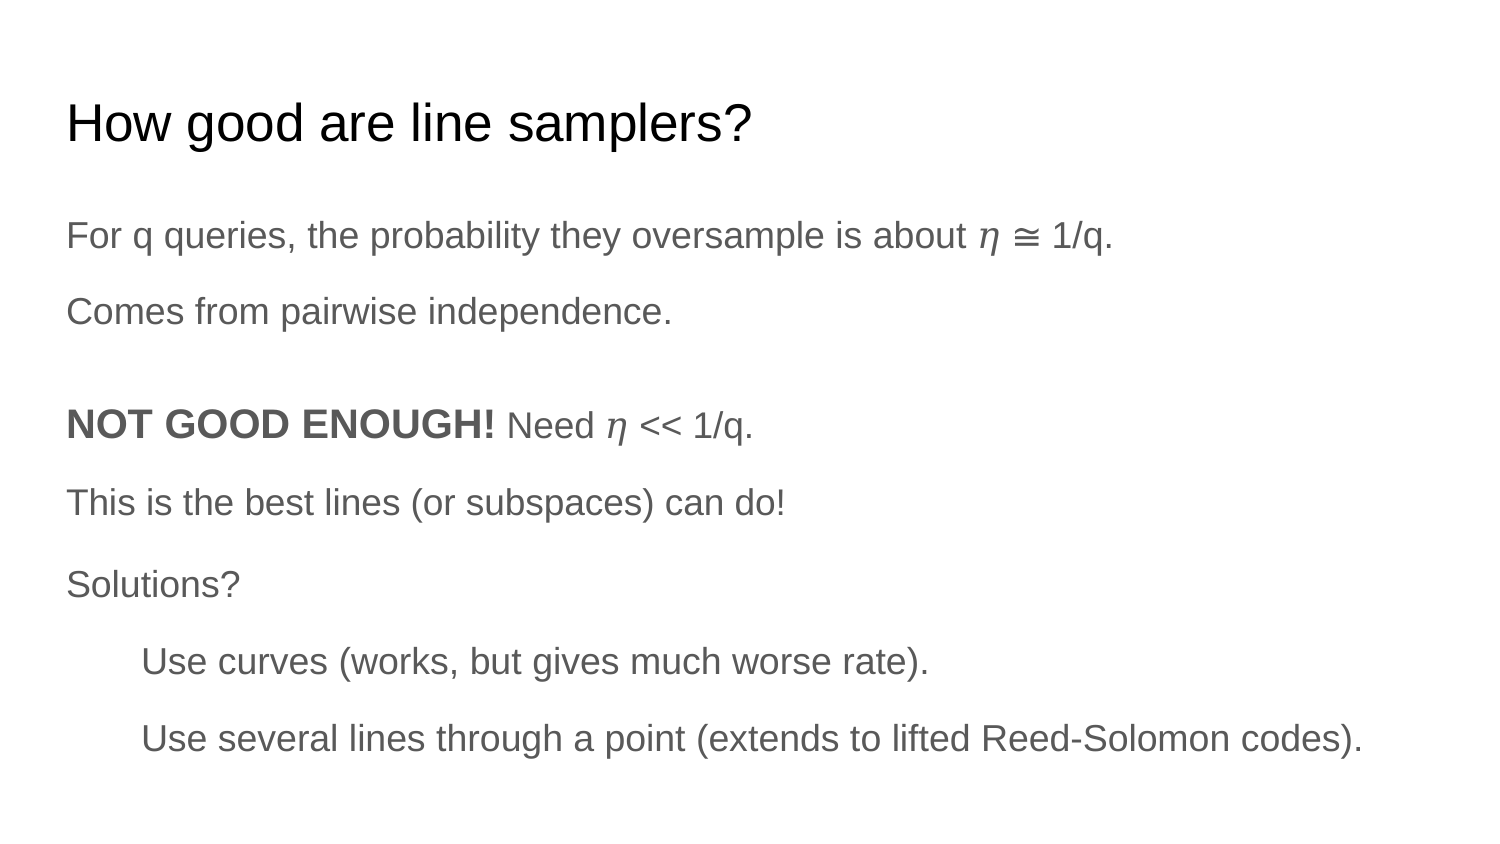

# How good are line samplers?
For q queries, the probability they oversample is about 𝜂 ≅ 1/q.
Comes from pairwise independence.
NOT GOOD ENOUGH! Need 𝜂 << 1/q.
This is the best lines (or subspaces) can do!
Solutions?
Use curves (works, but gives much worse rate).
Use several lines through a point (extends to lifted Reed-Solomon codes).